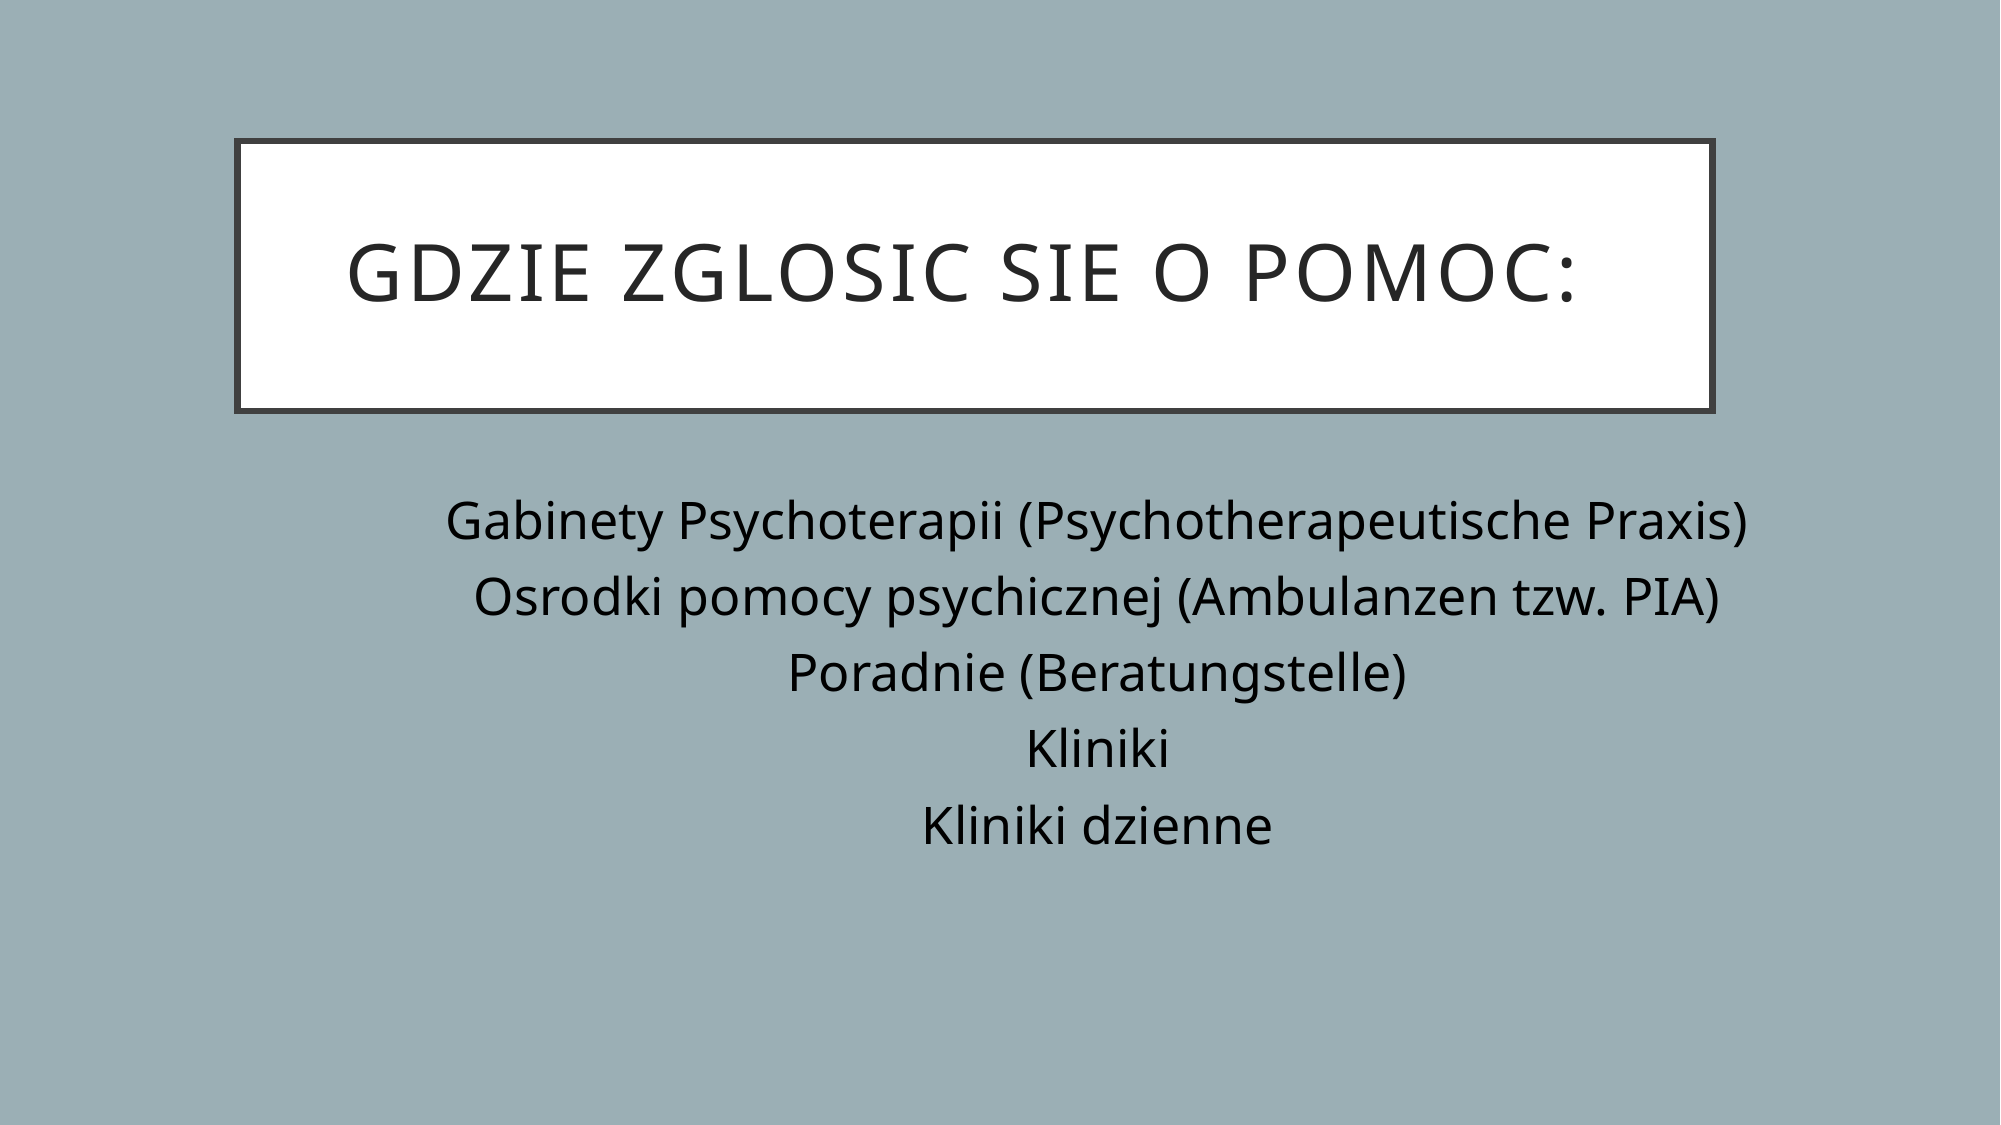

# Gdzie zglosic sie o pomoc:
Gabinety Psychoterapii (Psychotherapeutische Praxis)
Osrodki pomocy psychicznej (Ambulanzen tzw. PIA)
Poradnie (Beratungstelle)
Kliniki
Kliniki dzienne